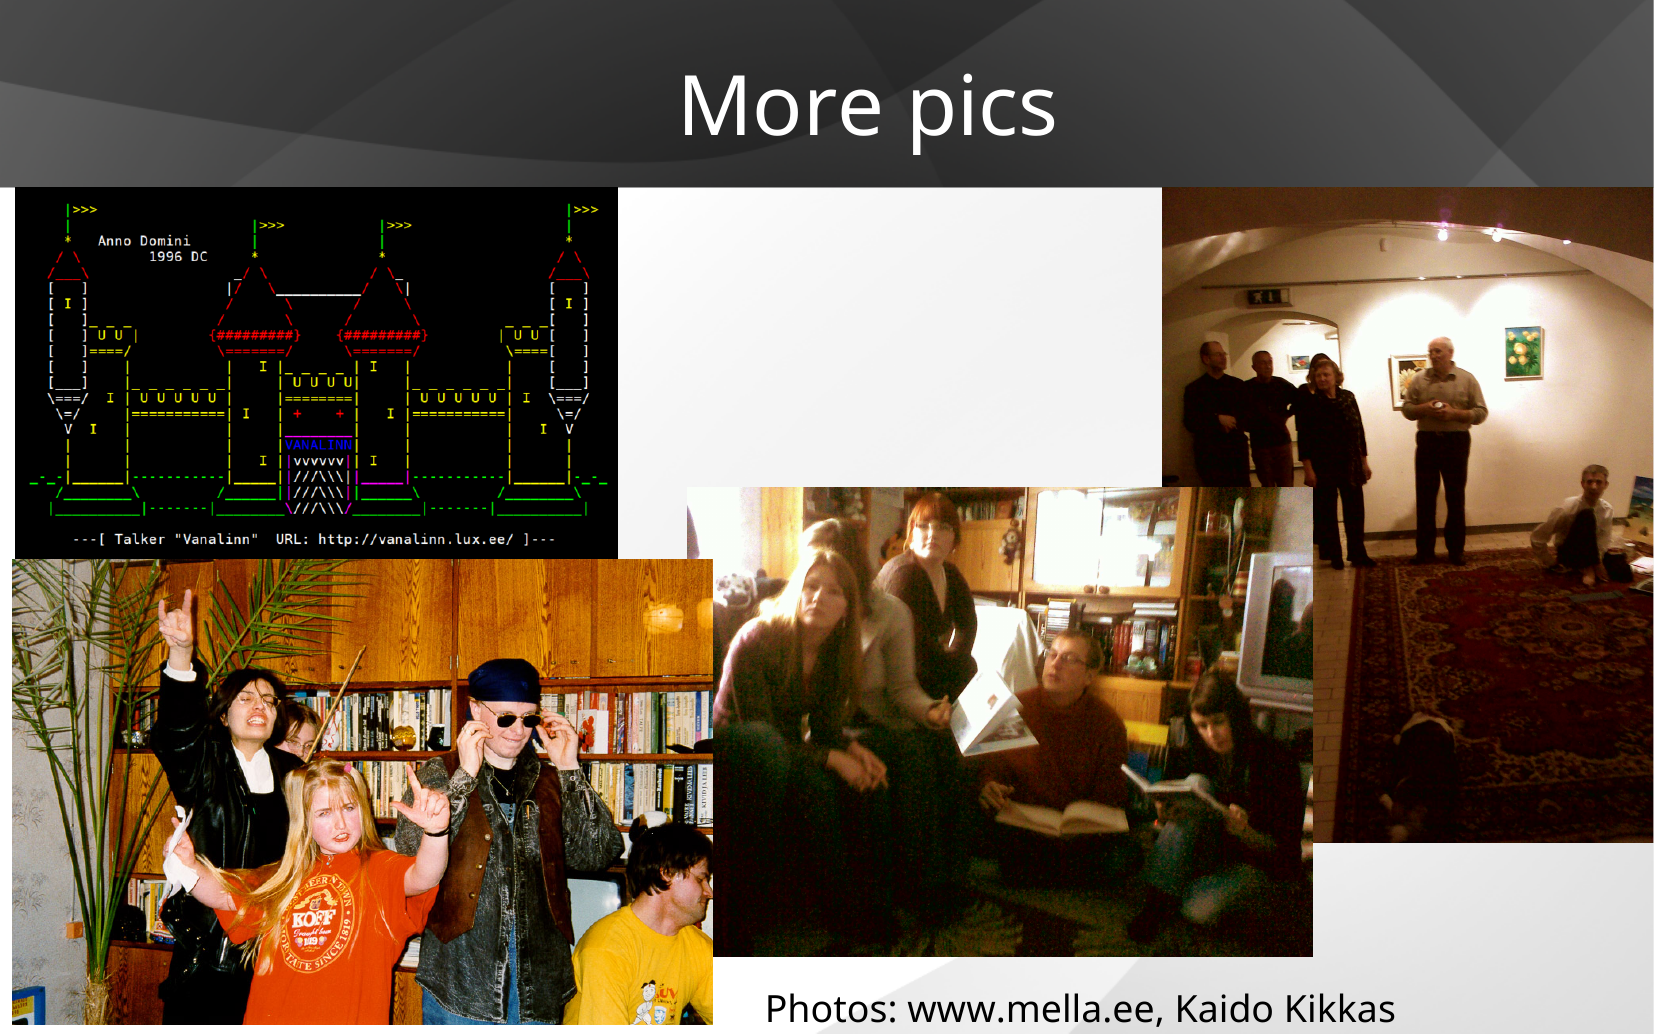

# More pics
Photos: www.mella.ee, Kaido Kikkas